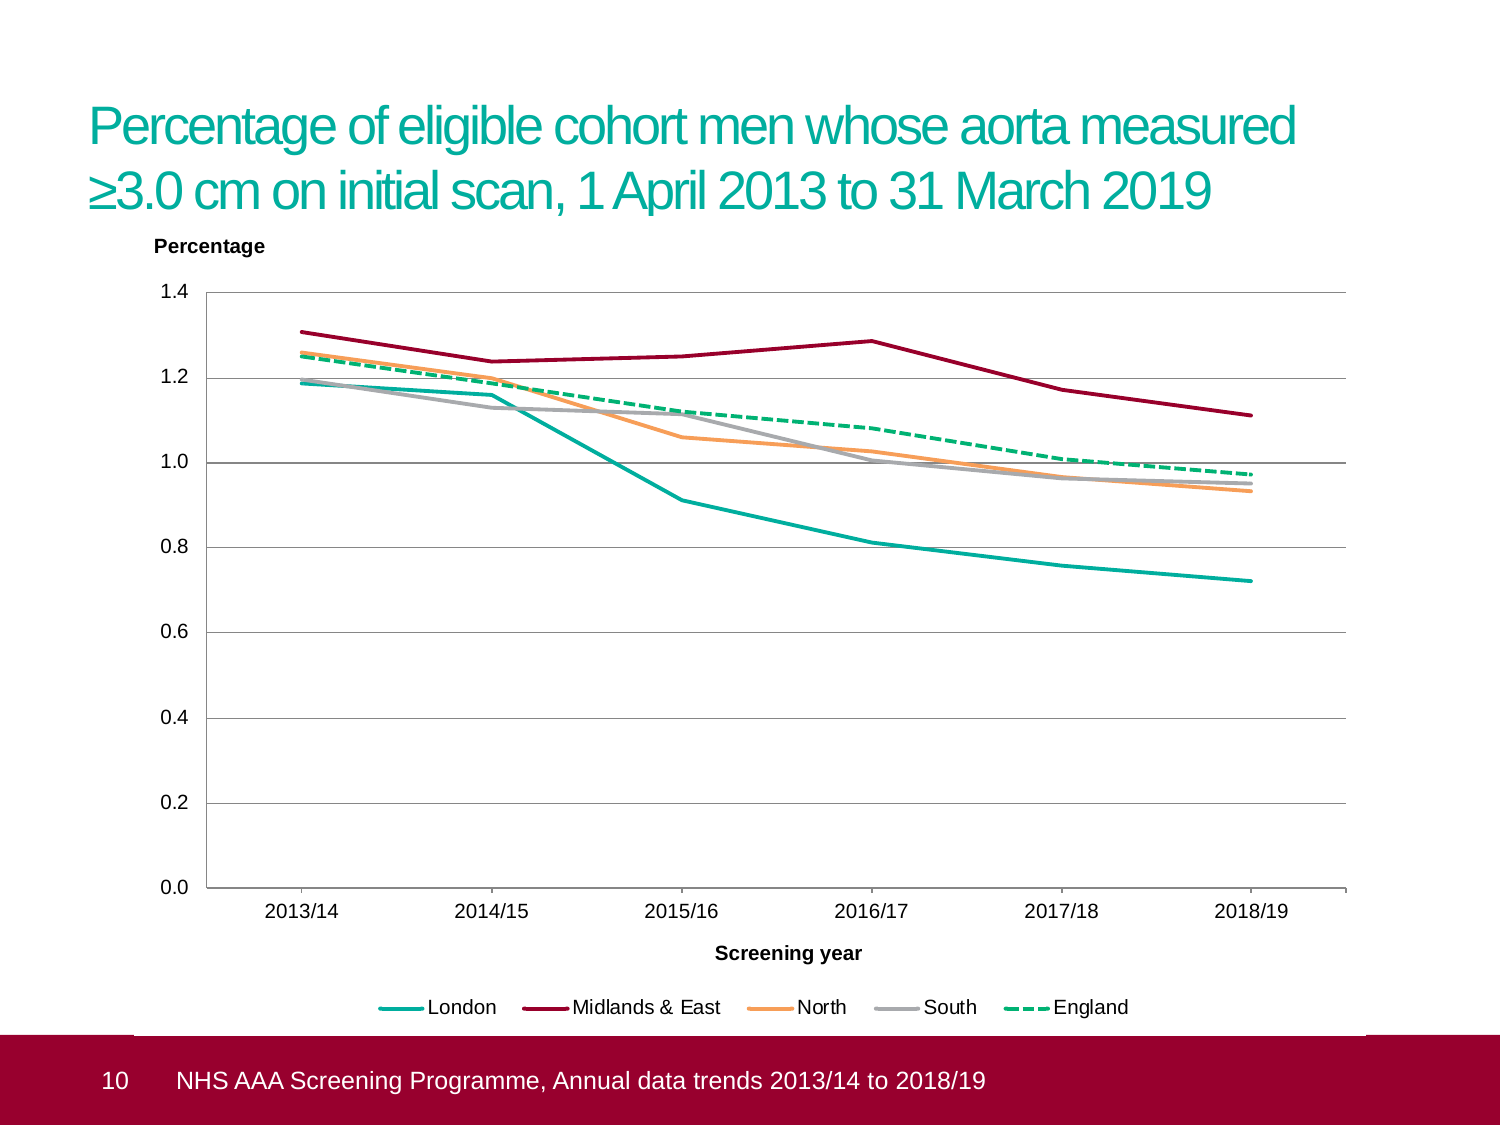

# Percentage of eligible cohort men whose aorta measured ≥3.0 cm on initial scan, 1 April 2013 to 31 March 2019
NHS AAA Screening Programme, Annual data trends 2013/14 to 2018/19